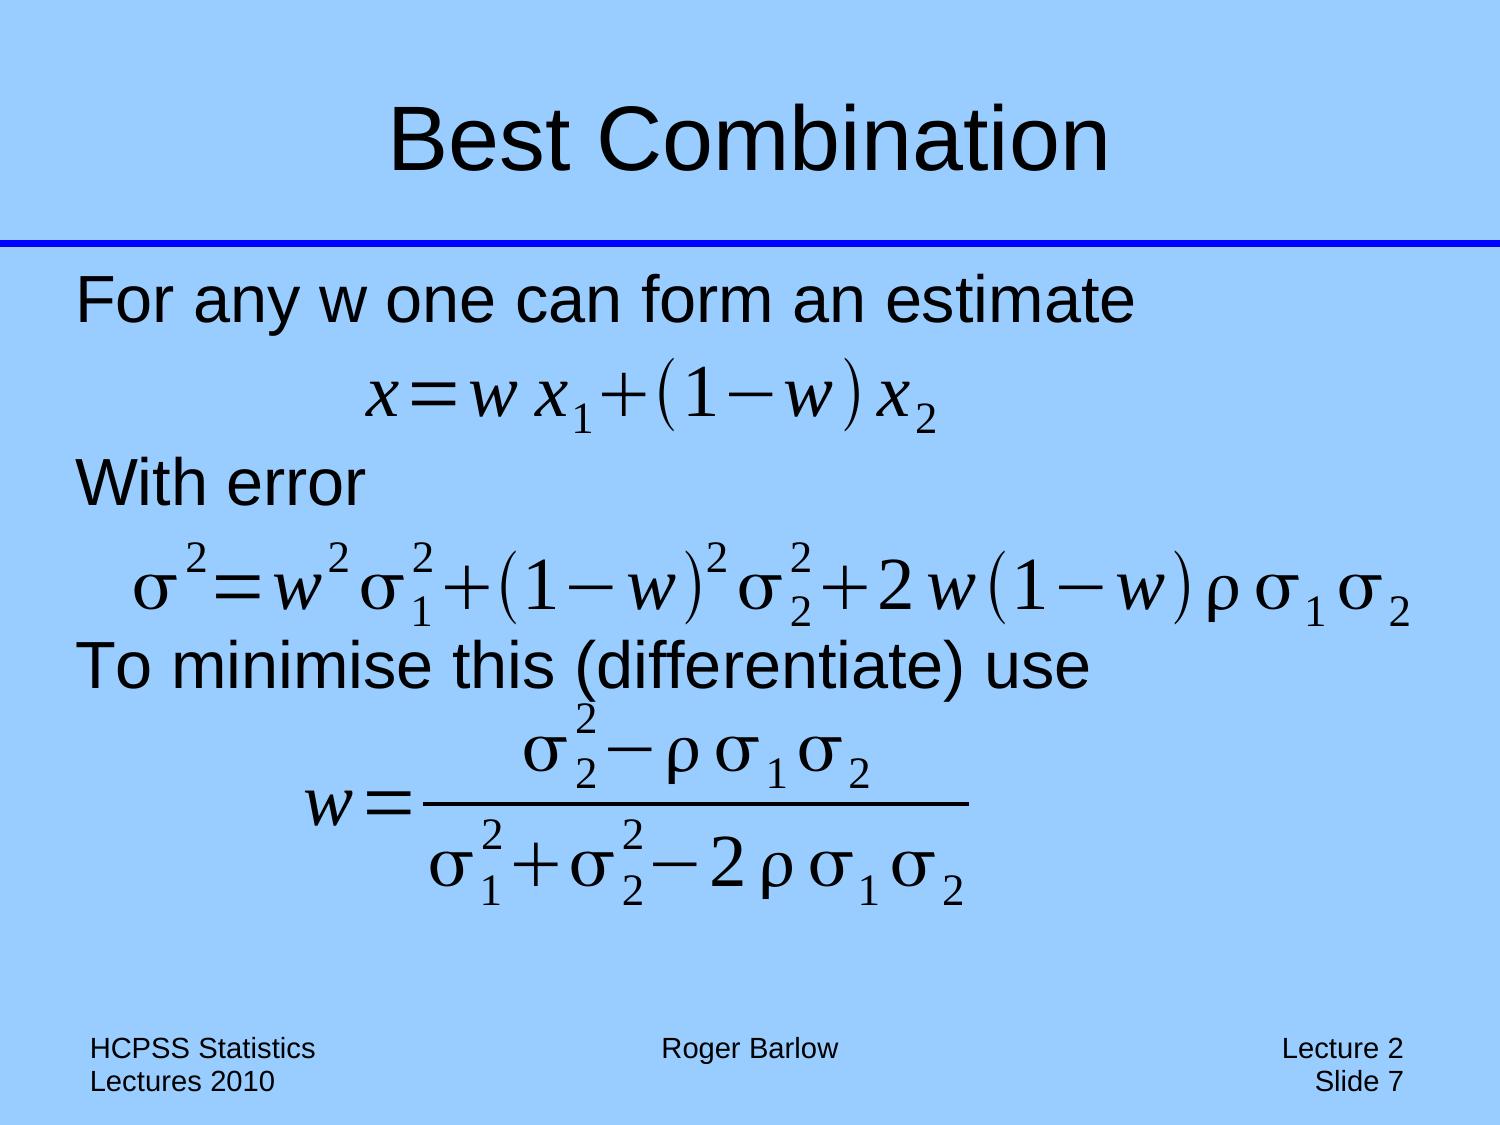

# Best Combination
For any w one can form an estimate
With error
To minimise this (differentiate) use
7